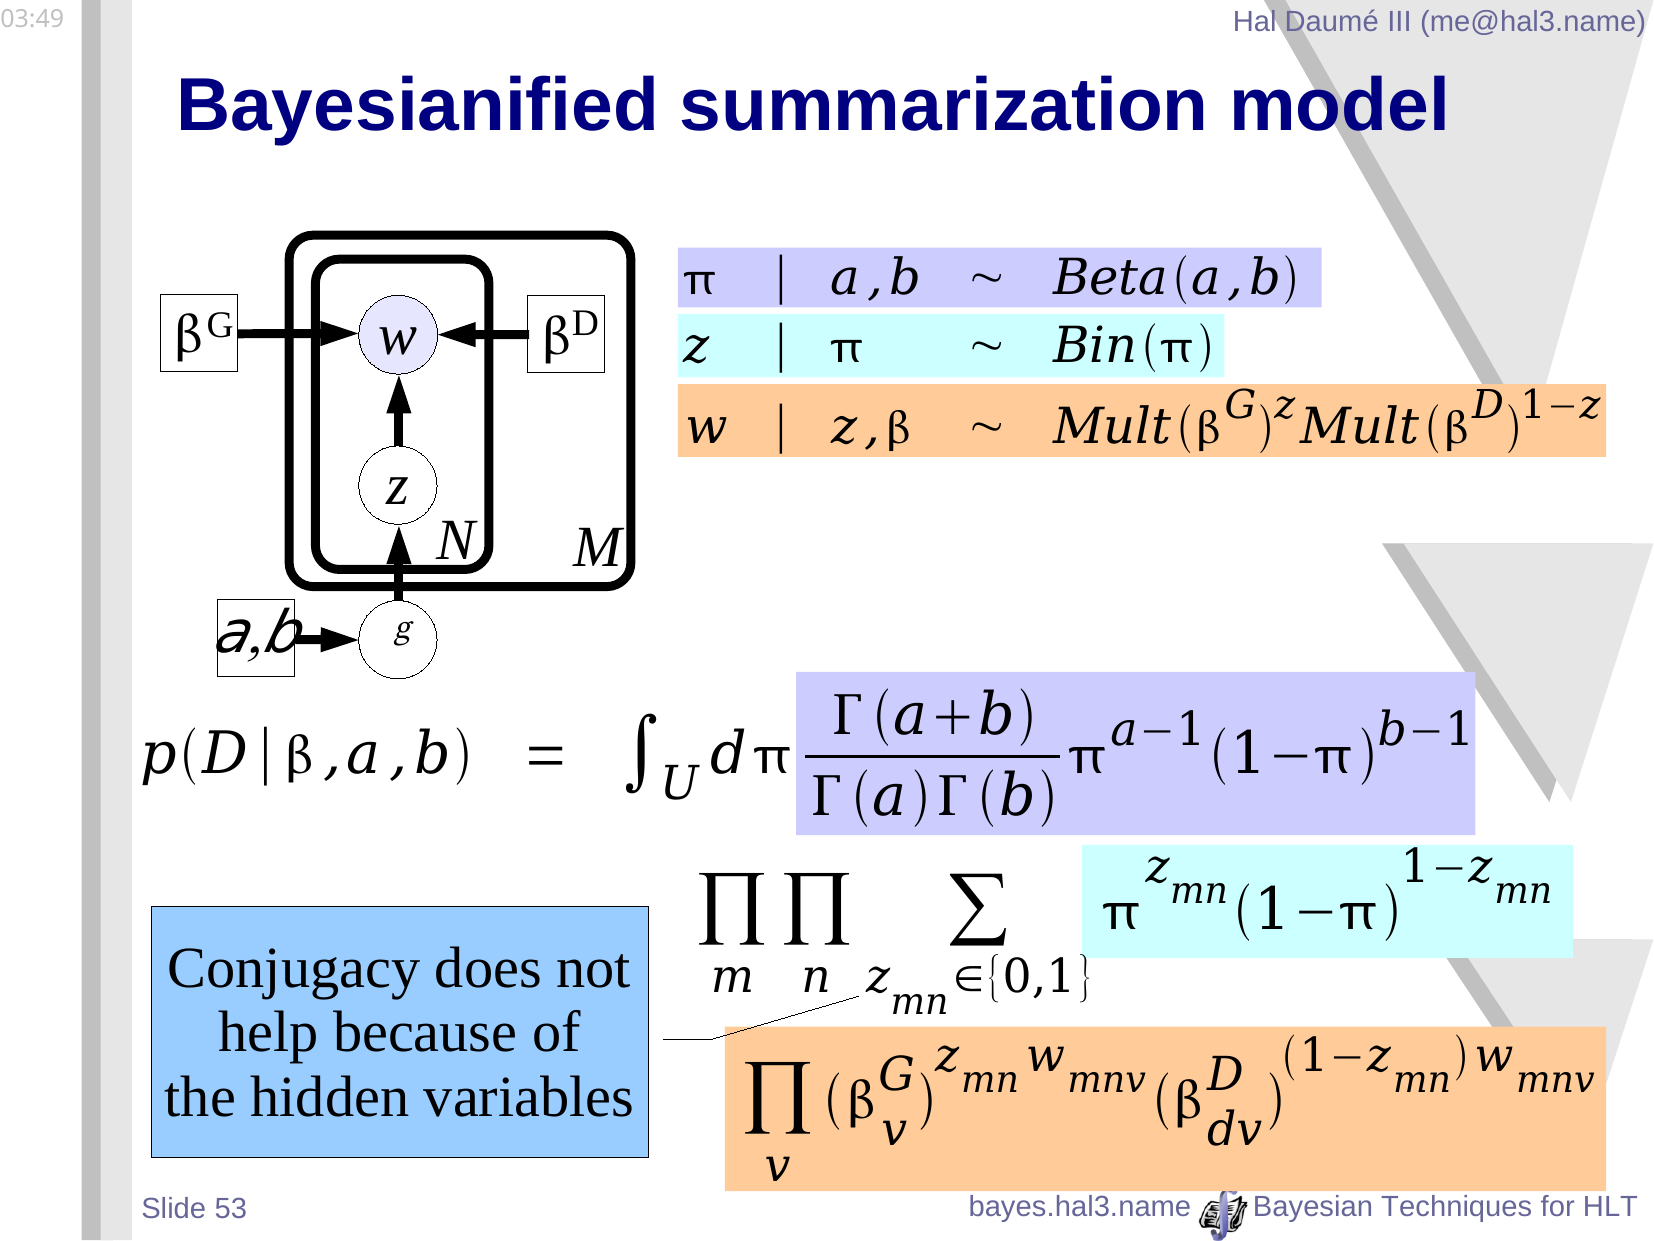

# Bayesianified summarization model

w

D
G
z
N
M
a,b

Conjugacy does not
help because of
the hidden variables